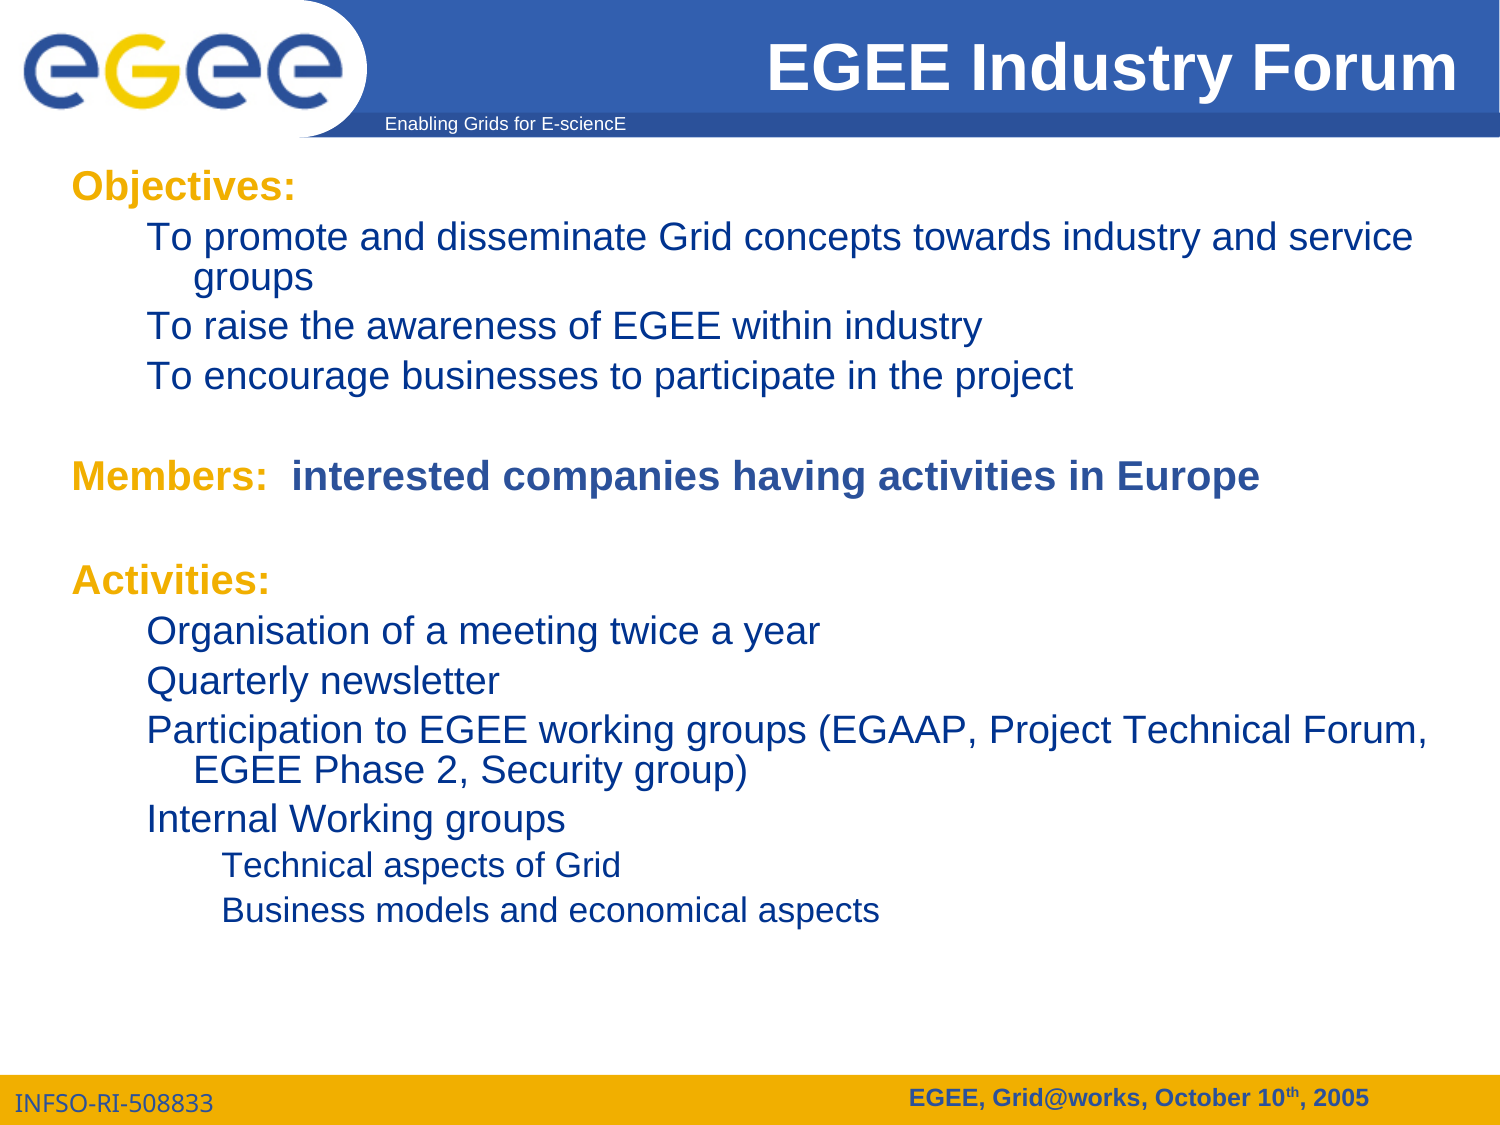

# EGEE Industry Forum
Objectives:
To promote and disseminate Grid concepts towards industry and service groups
To raise the awareness of EGEE within industry
To encourage businesses to participate in the project
Members: interested companies having activities in Europe
Activities:
Organisation of a meeting twice a year
Quarterly newsletter
Participation to EGEE working groups (EGAAP, Project Technical Forum, EGEE Phase 2, Security group)
Internal Working groups
Technical aspects of Grid
Business models and economical aspects